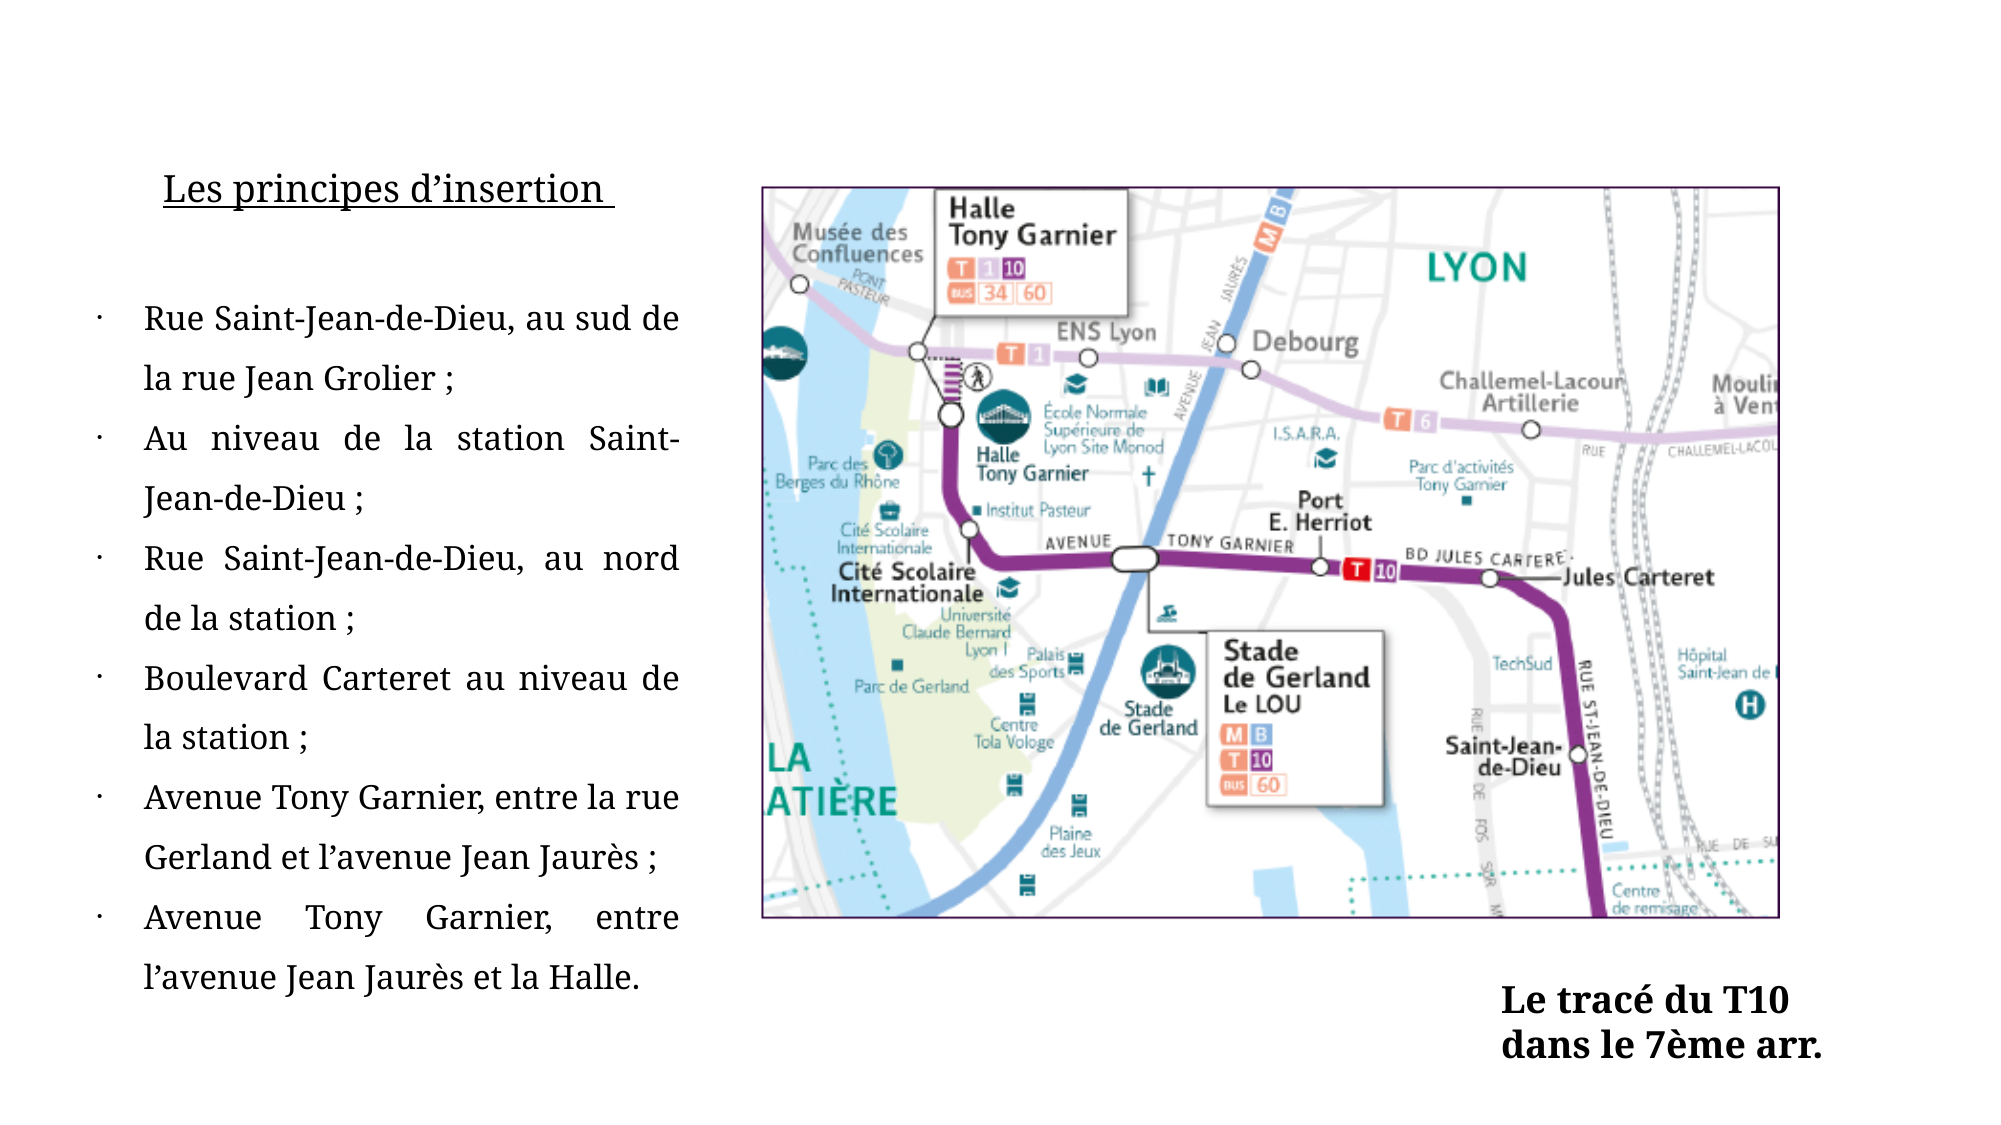

Les principes d’insertion
Rue Saint-Jean-de-Dieu, au sud de la rue Jean Grolier ;
Au niveau de la station Saint-Jean-de-Dieu ;
Rue Saint-Jean-de-Dieu, au nord de la station ;
Boulevard Carteret au niveau de la station ;
Avenue Tony Garnier, entre la rue Gerland et l’avenue Jean Jaurès ;
Avenue Tony Garnier, entre l’avenue Jean Jaurès et la Halle.
Le tracé du T10 dans le 7ème arr.